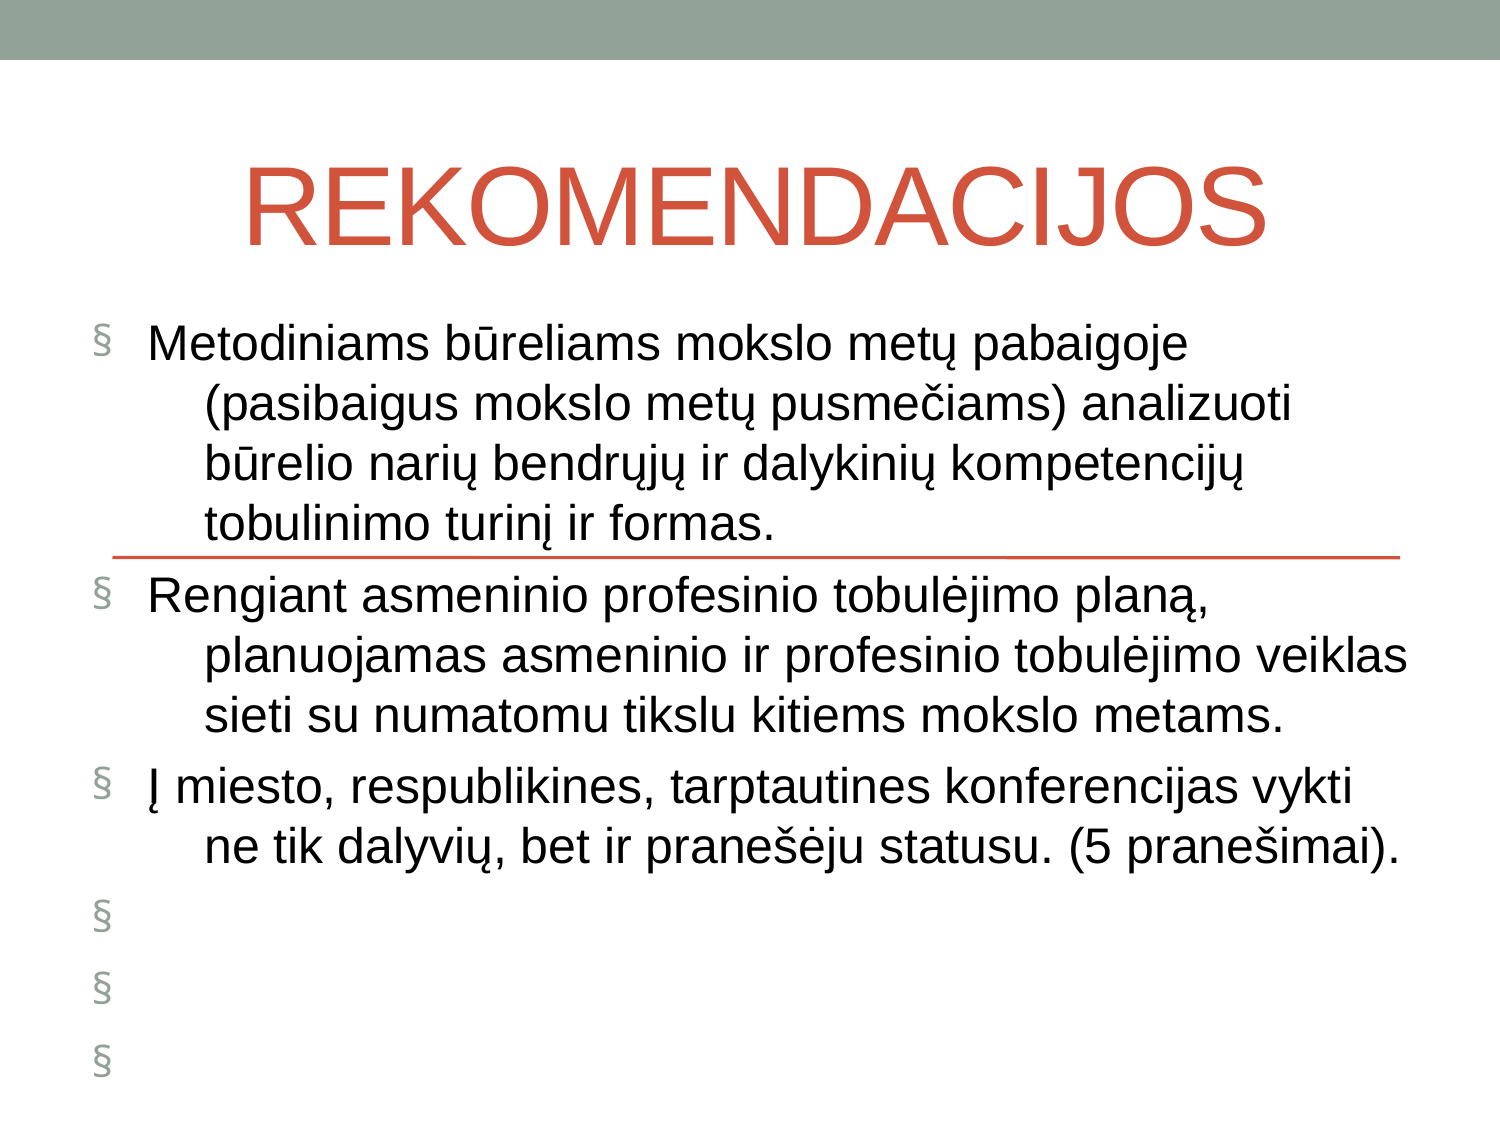

# rekomendacijos
Metodiniams būreliams mokslo metų pabaigoje (pasibaigus mokslo metų pusmečiams) analizuoti būrelio narių bendrųjų ir dalykinių kompetencijų tobulinimo turinį ir formas.
Rengiant asmeninio profesinio tobulėjimo planą, planuojamas asmeninio ir profesinio tobulėjimo veiklas sieti su numatomu tikslu kitiems mokslo metams.
Į miesto, respublikines, tarptautines konferencijas vykti ne tik dalyvių, bet ir pranešėju statusu. (5 pranešimai).